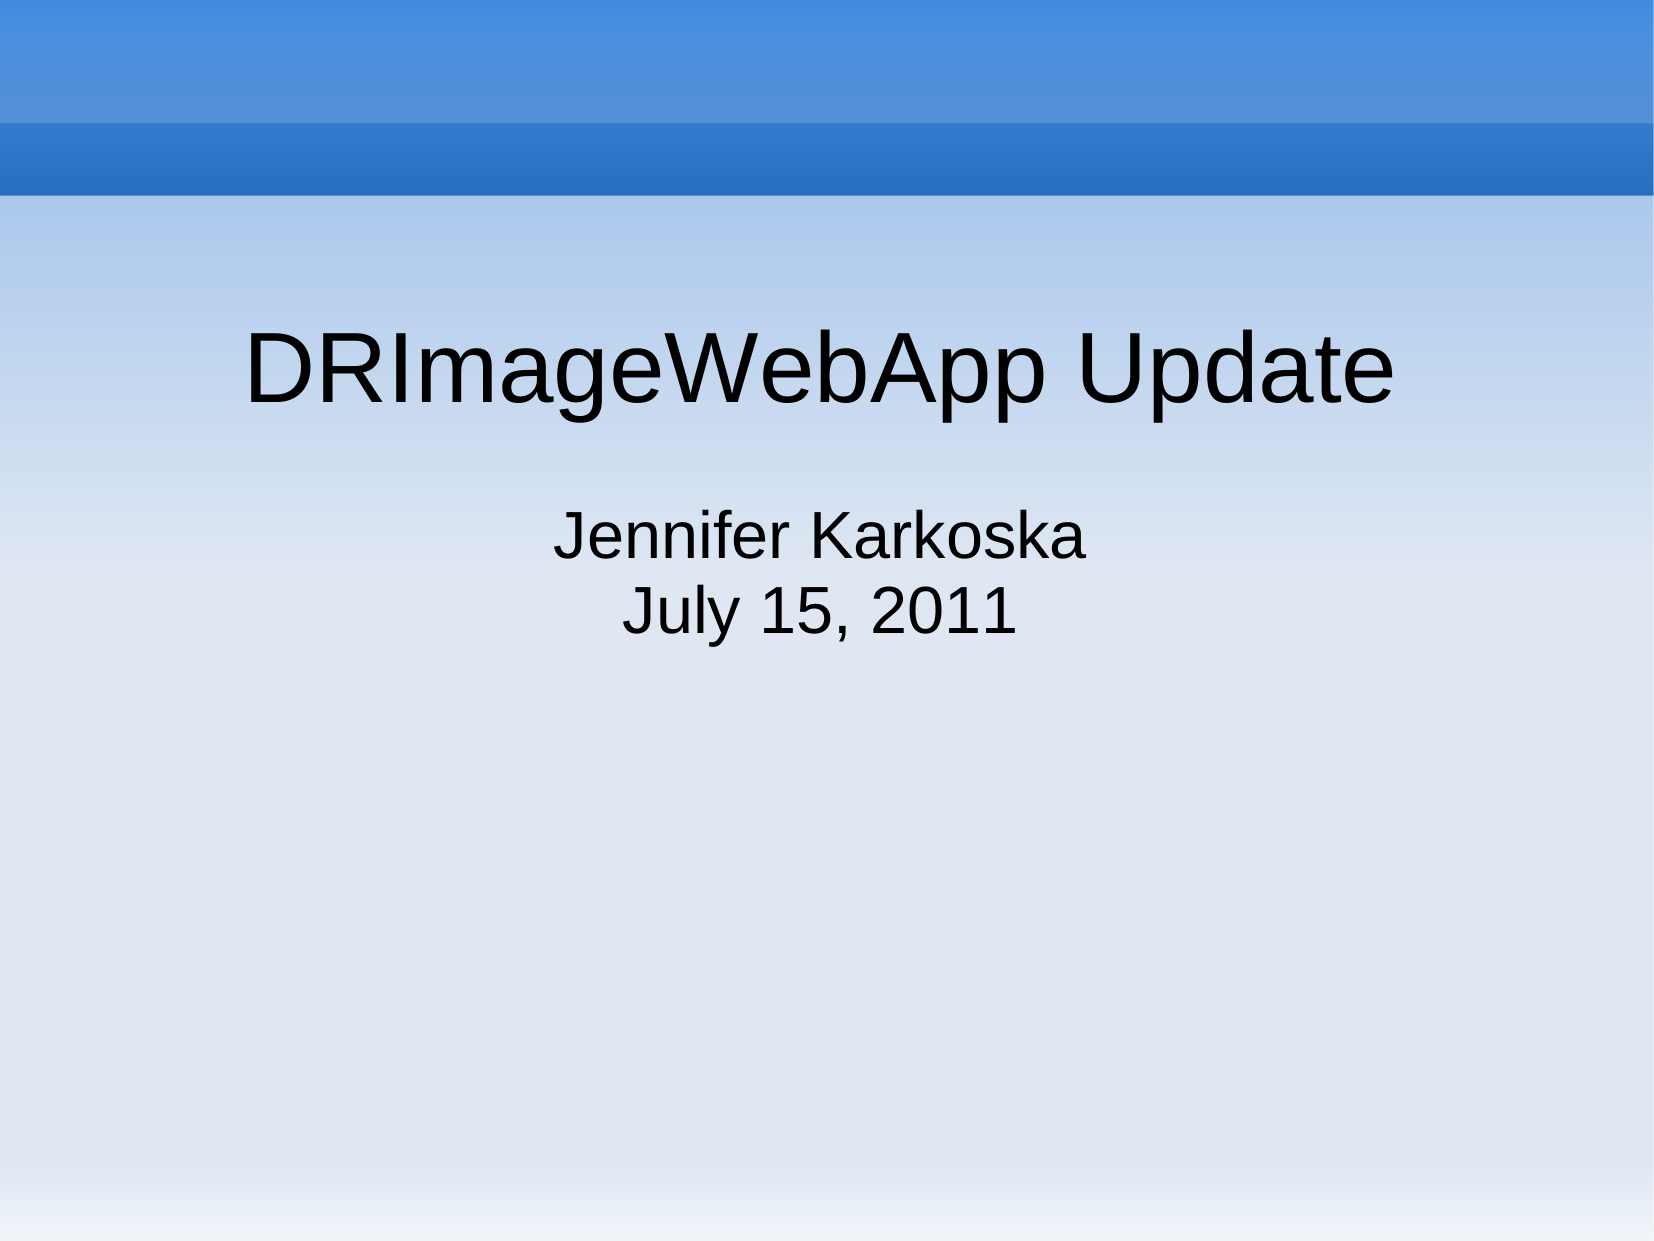

# DRImageWebApp Update
Jennifer Karkoska
July 15, 2011